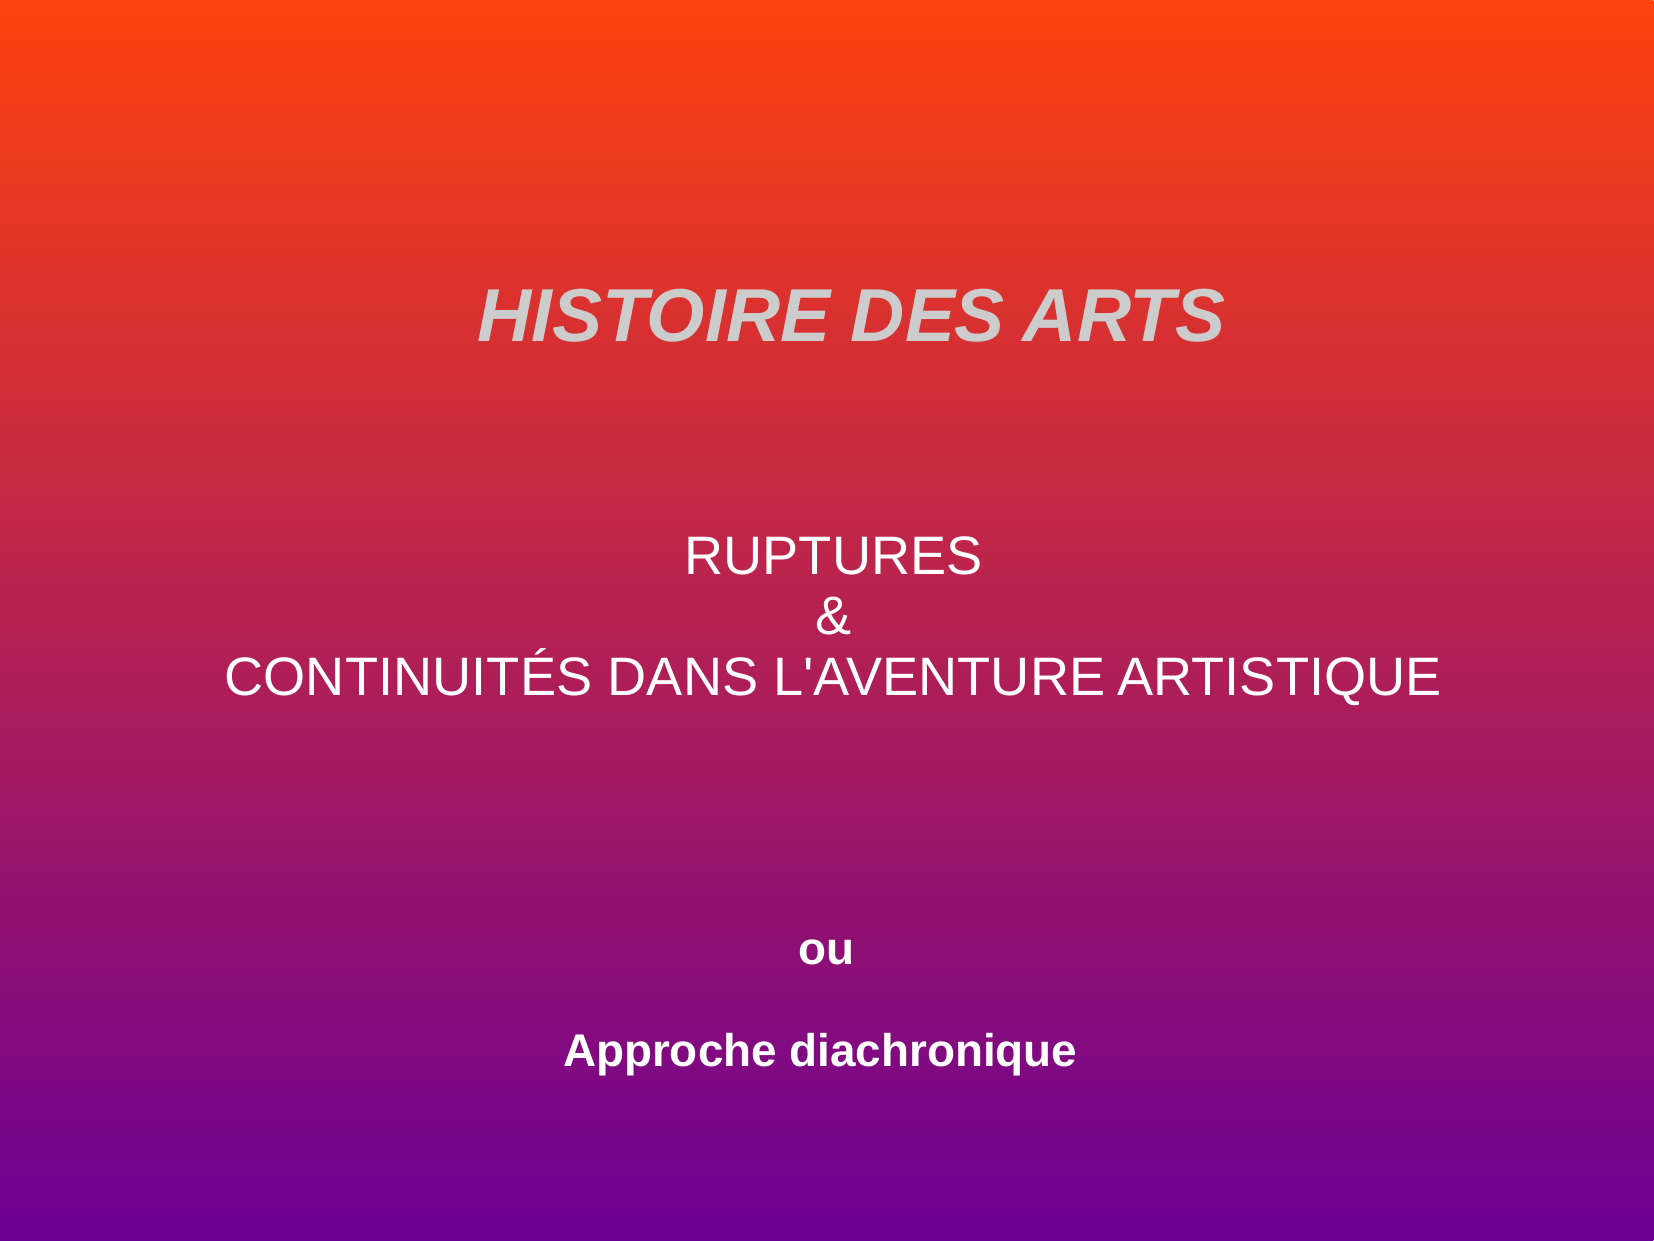

HISTOIRE DES ARTS
RUPTURES
&
CONTINUITÉS DANS L'AVENTURE ARTISTIQUE
ou
Approche diachronique